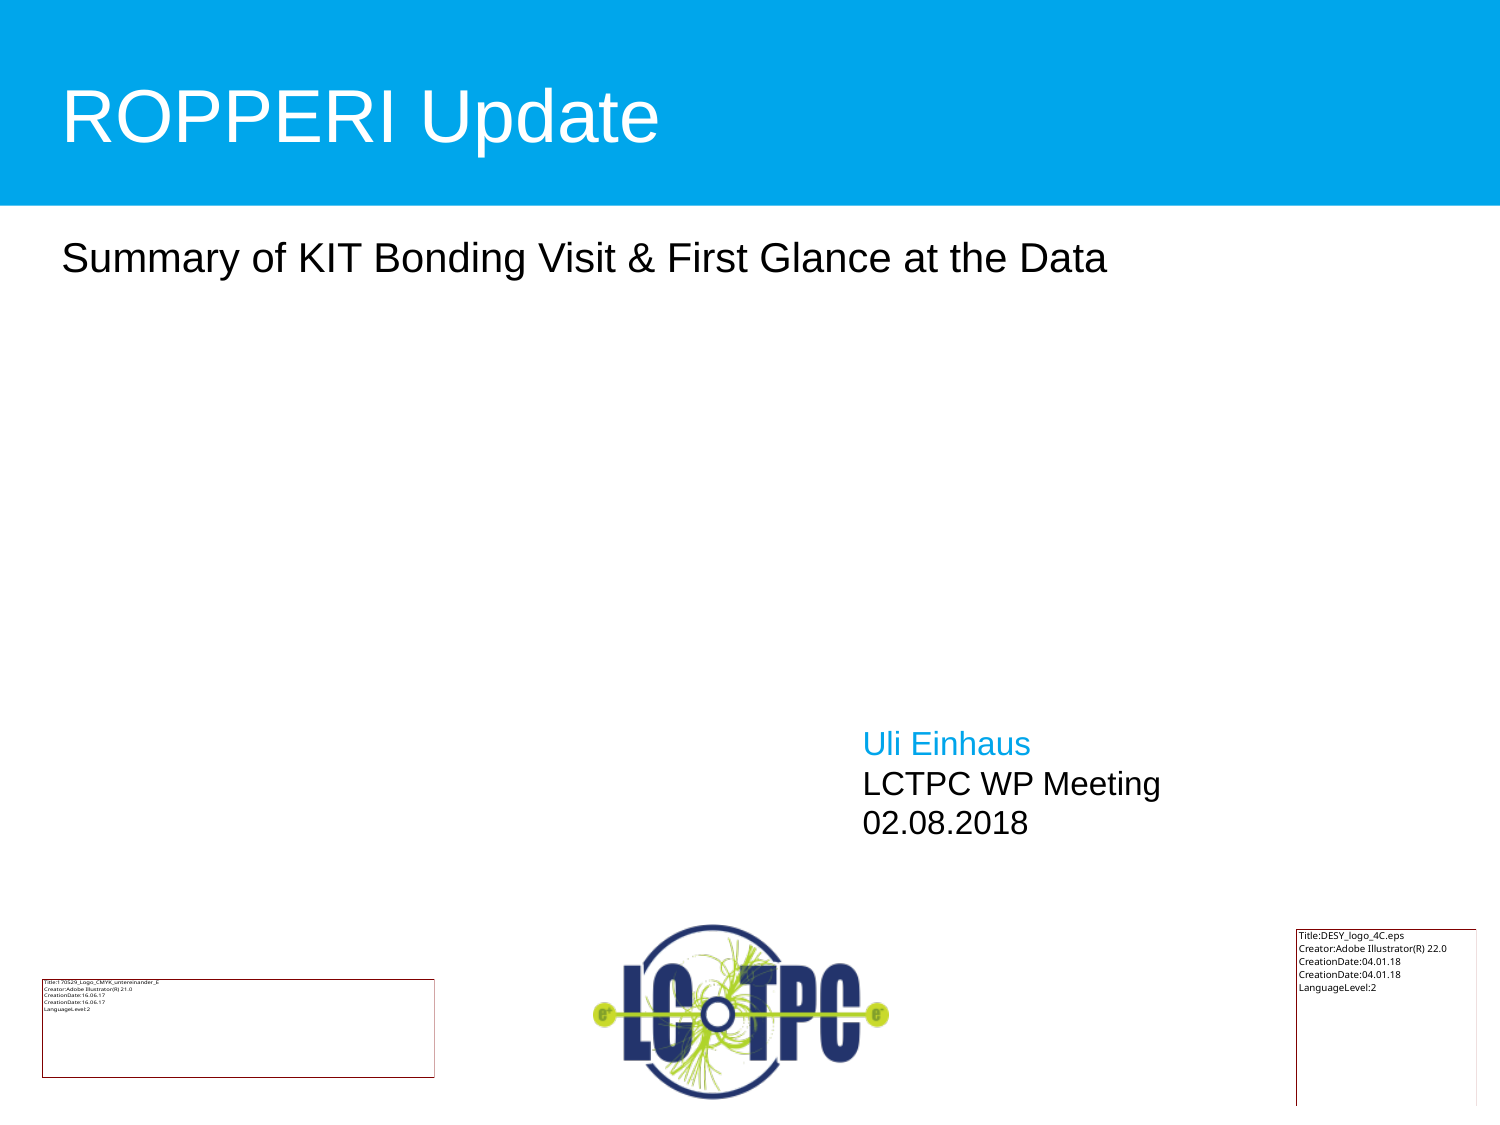

# ROPPERI Update
Summary of KIT Bonding Visit & First Glance at the Data
Uli Einhaus
LCTPC WP Meeting
02.08.2018